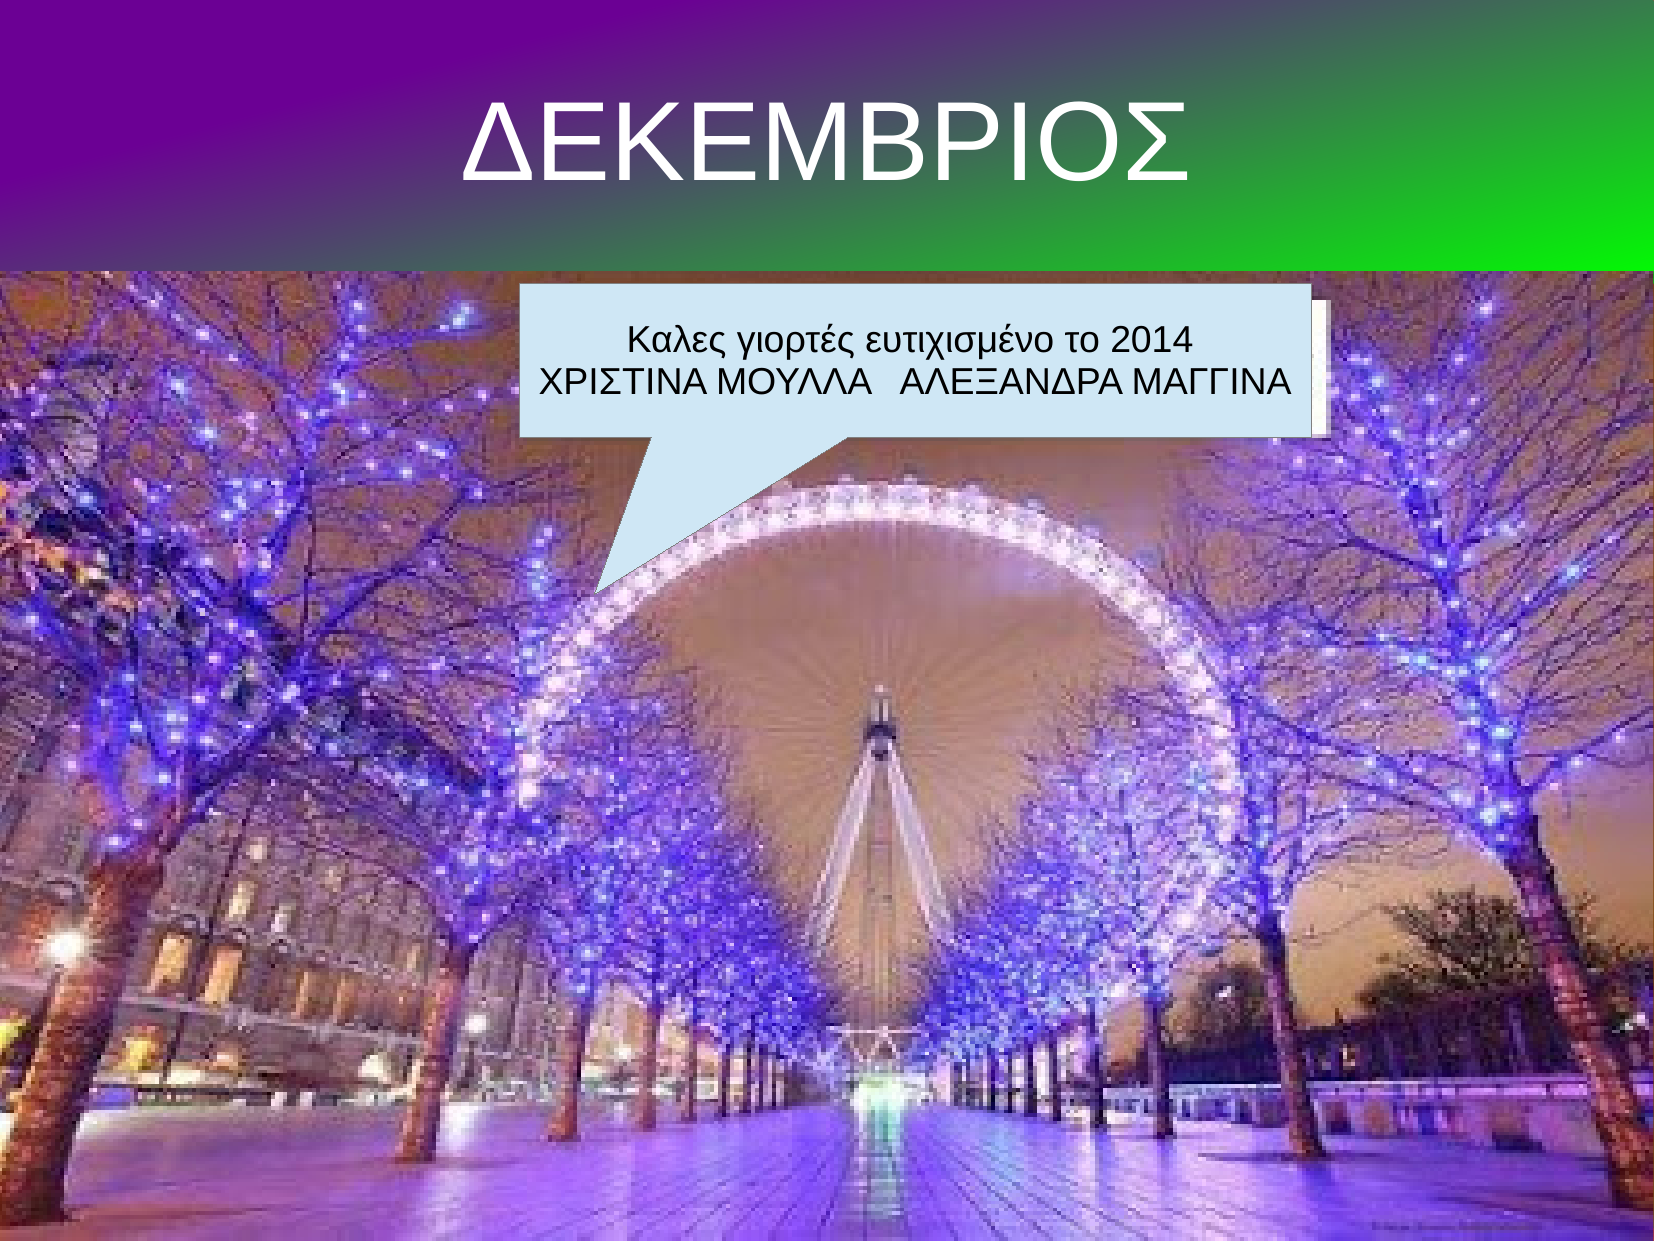

# ΔΕΚΕΜΒΡΙΟΣ
Καλες γιορτές ευτιχισμένο το 2014
ΧΡΙΣΤΙΝΑ ΜΟΥΛΛΑ ΑΛΕΞΑΝΔΡΑ ΜΑΓΓΙΝΑ